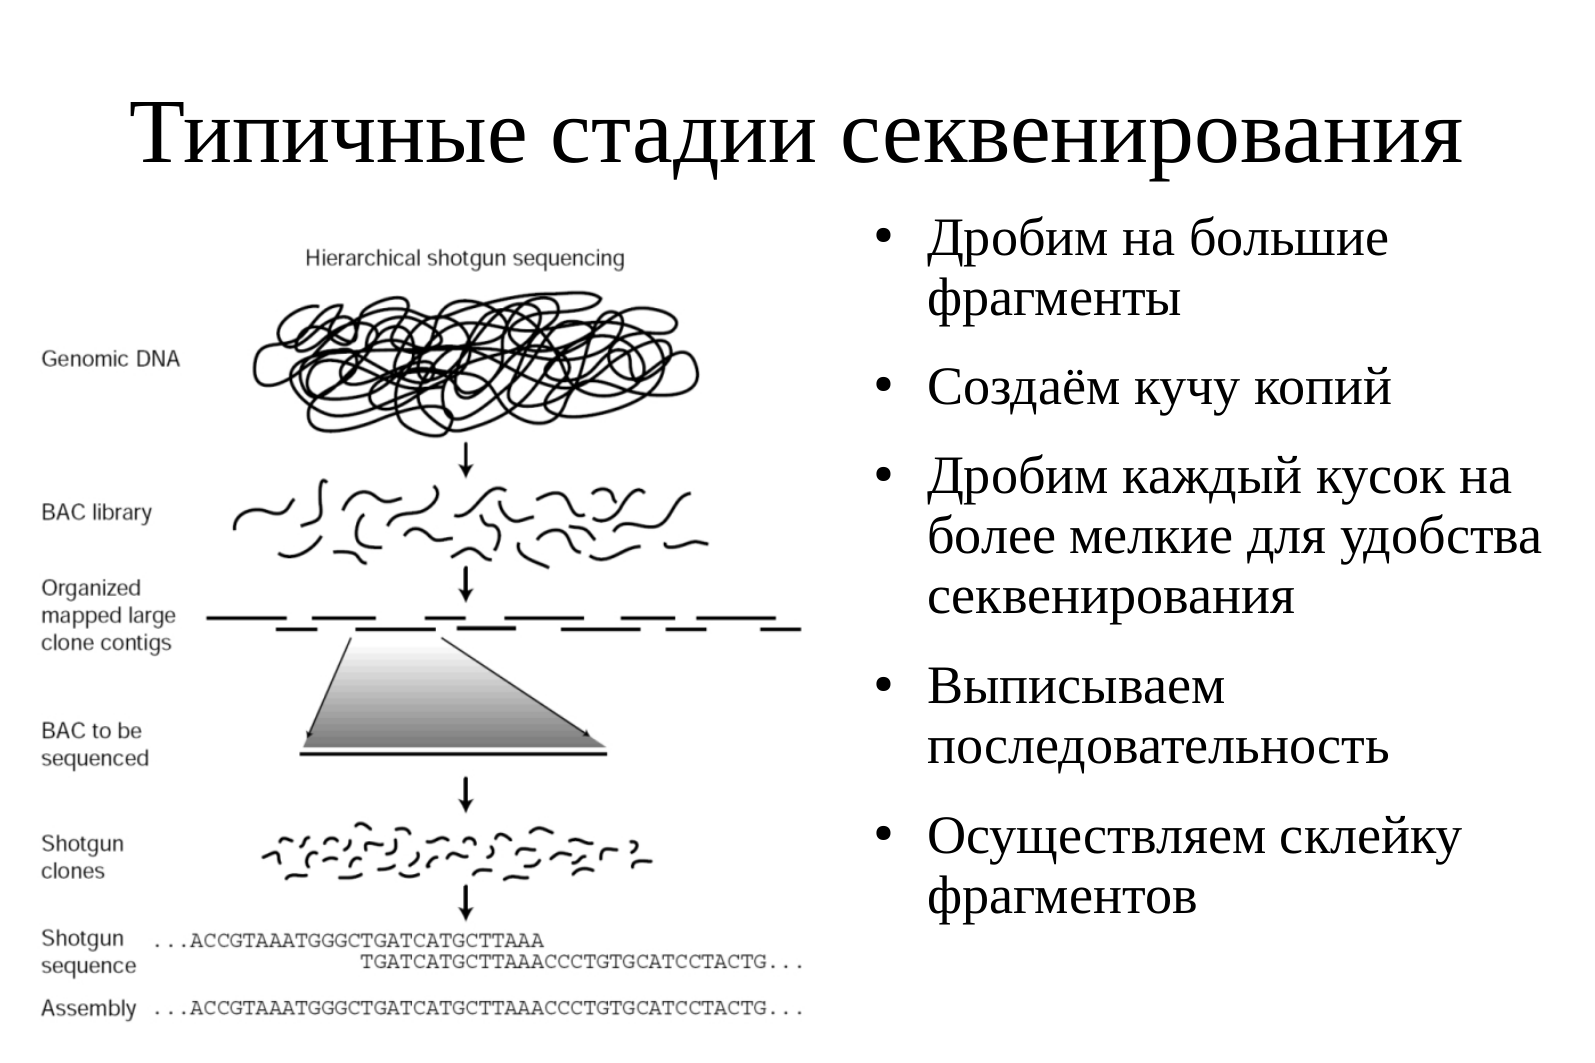

# Типичные стадии секвенирования
Дробим на большие фрагменты
Создаём кучу копий
Дробим каждый кусок на более мелкие для удобства секвенирования
Выписываем последовательность
Осуществляем склейку фрагментов